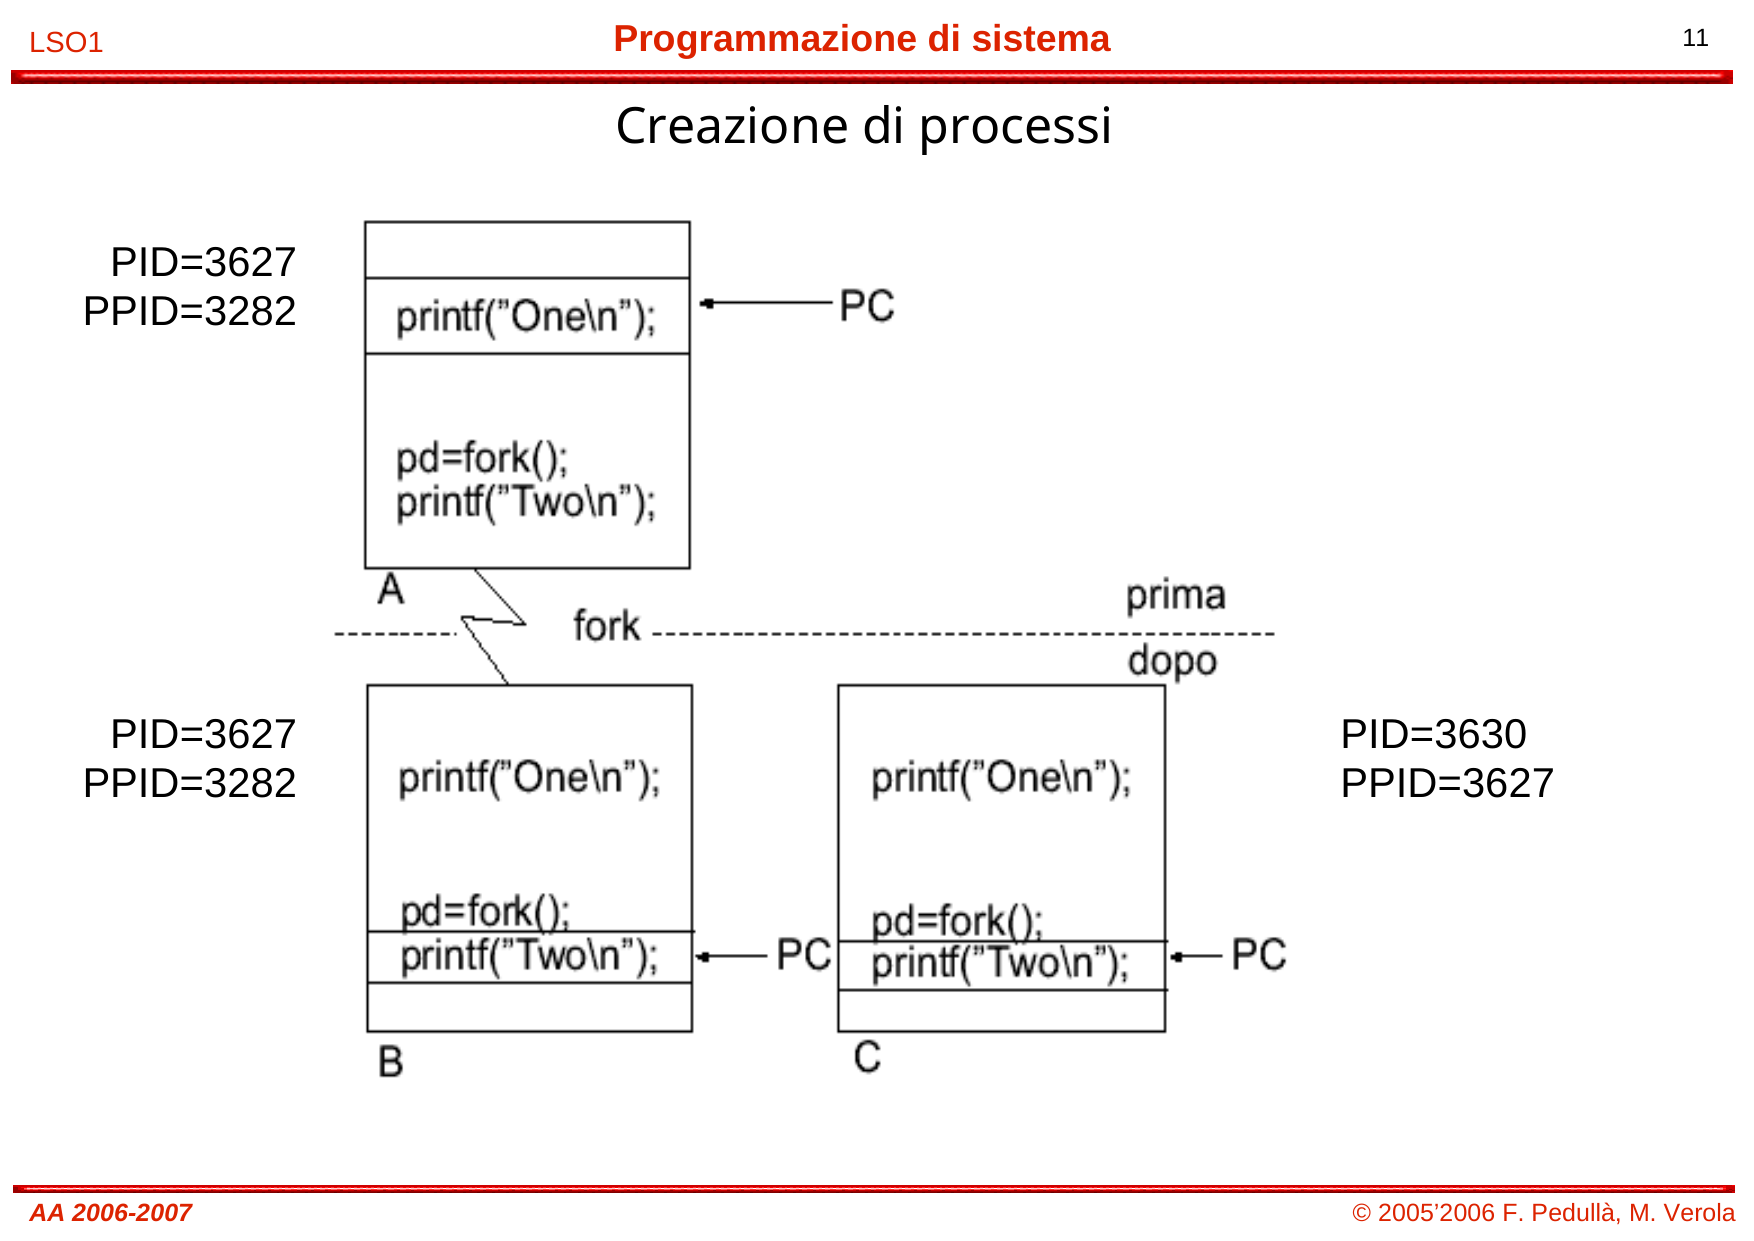

# Creazione di processi
PID=3627
PPID=3282
PID=3627
PPID=3282
PID=3630
PPID=3627